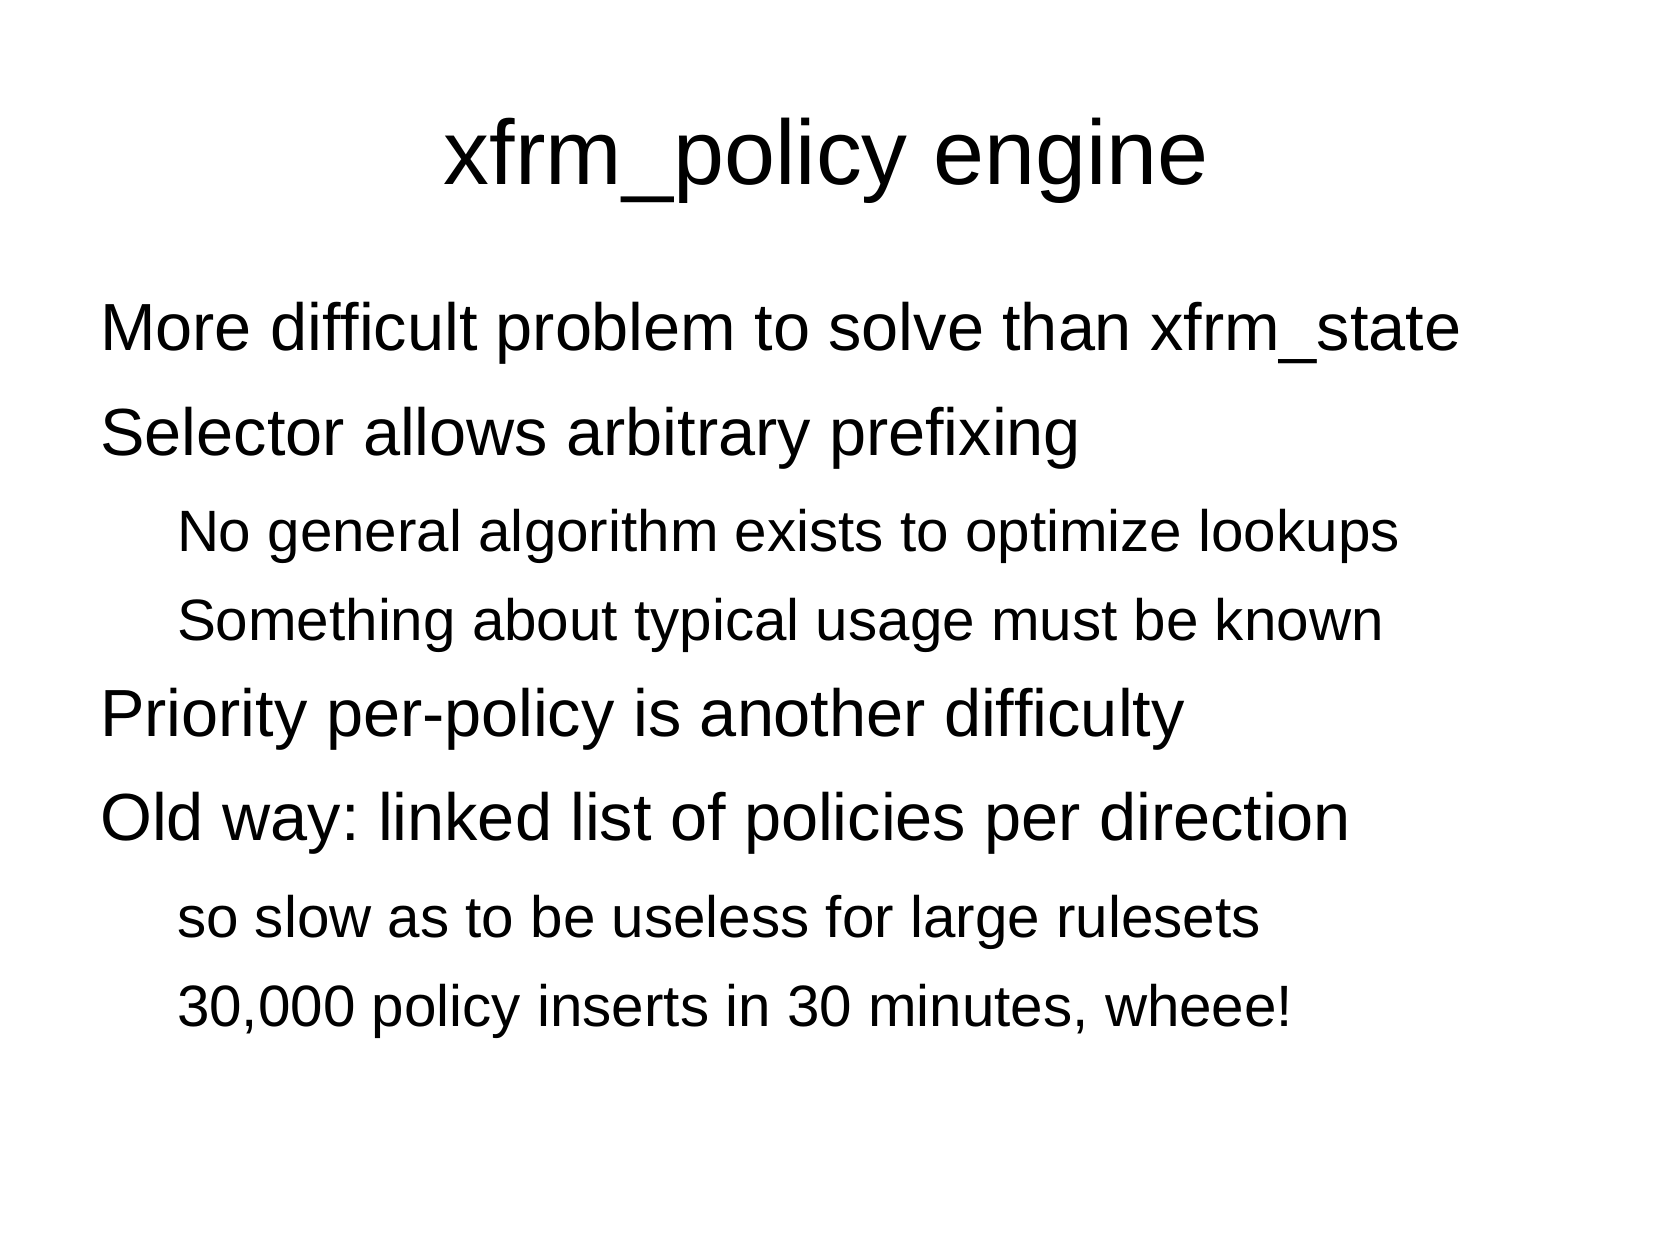

# xfrm_policy engine
More difficult problem to solve than xfrm_state
Selector allows arbitrary prefixing
No general algorithm exists to optimize lookups
Something about typical usage must be known
Priority per-policy is another difficulty
Old way: linked list of policies per direction
so slow as to be useless for large rulesets
30,000 policy inserts in 30 minutes, wheee!